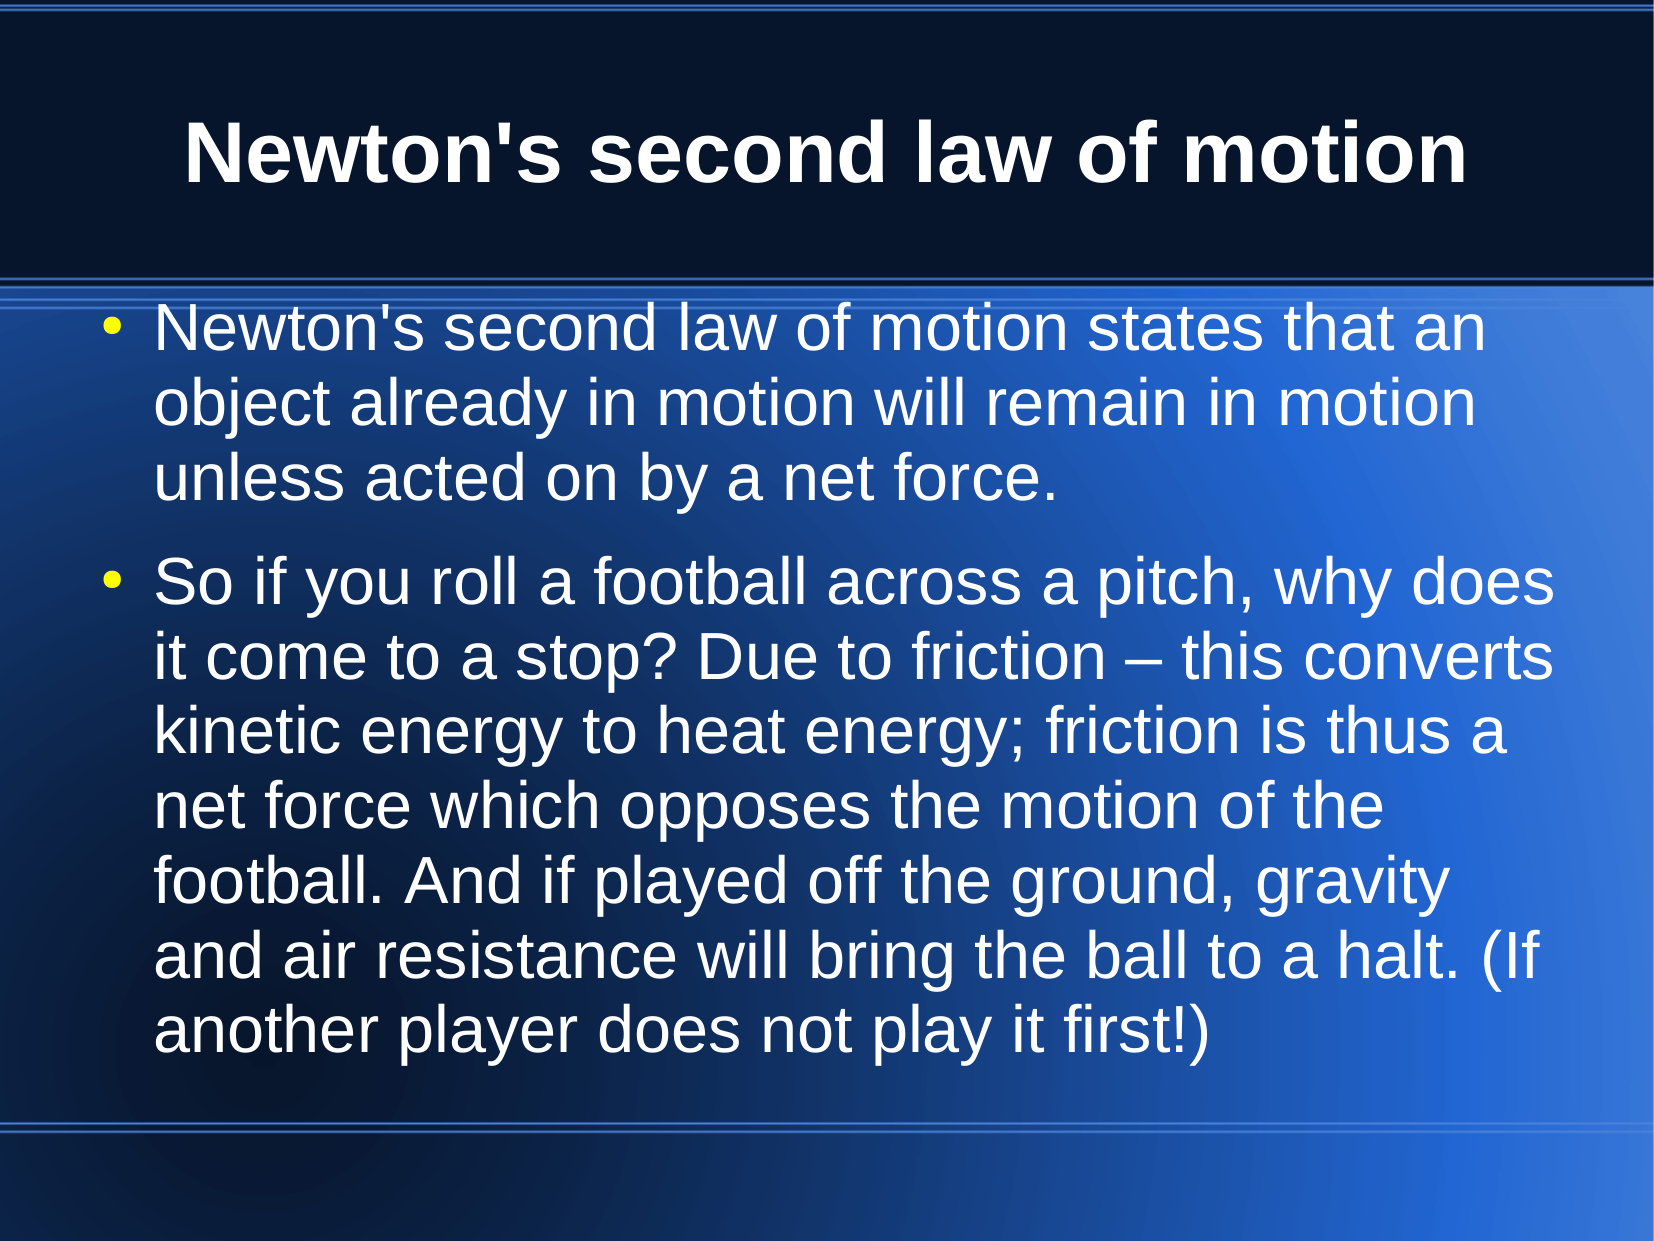

# Newton's second law of motion
Newton's second law of motion states that an object already in motion will remain in motion unless acted on by a net force.
So if you roll a football across a pitch, why does it come to a stop? Due to friction – this converts kinetic energy to heat energy; friction is thus a net force which opposes the motion of the football. And if played off the ground, gravity and air resistance will bring the ball to a halt. (If another player does not play it first!)